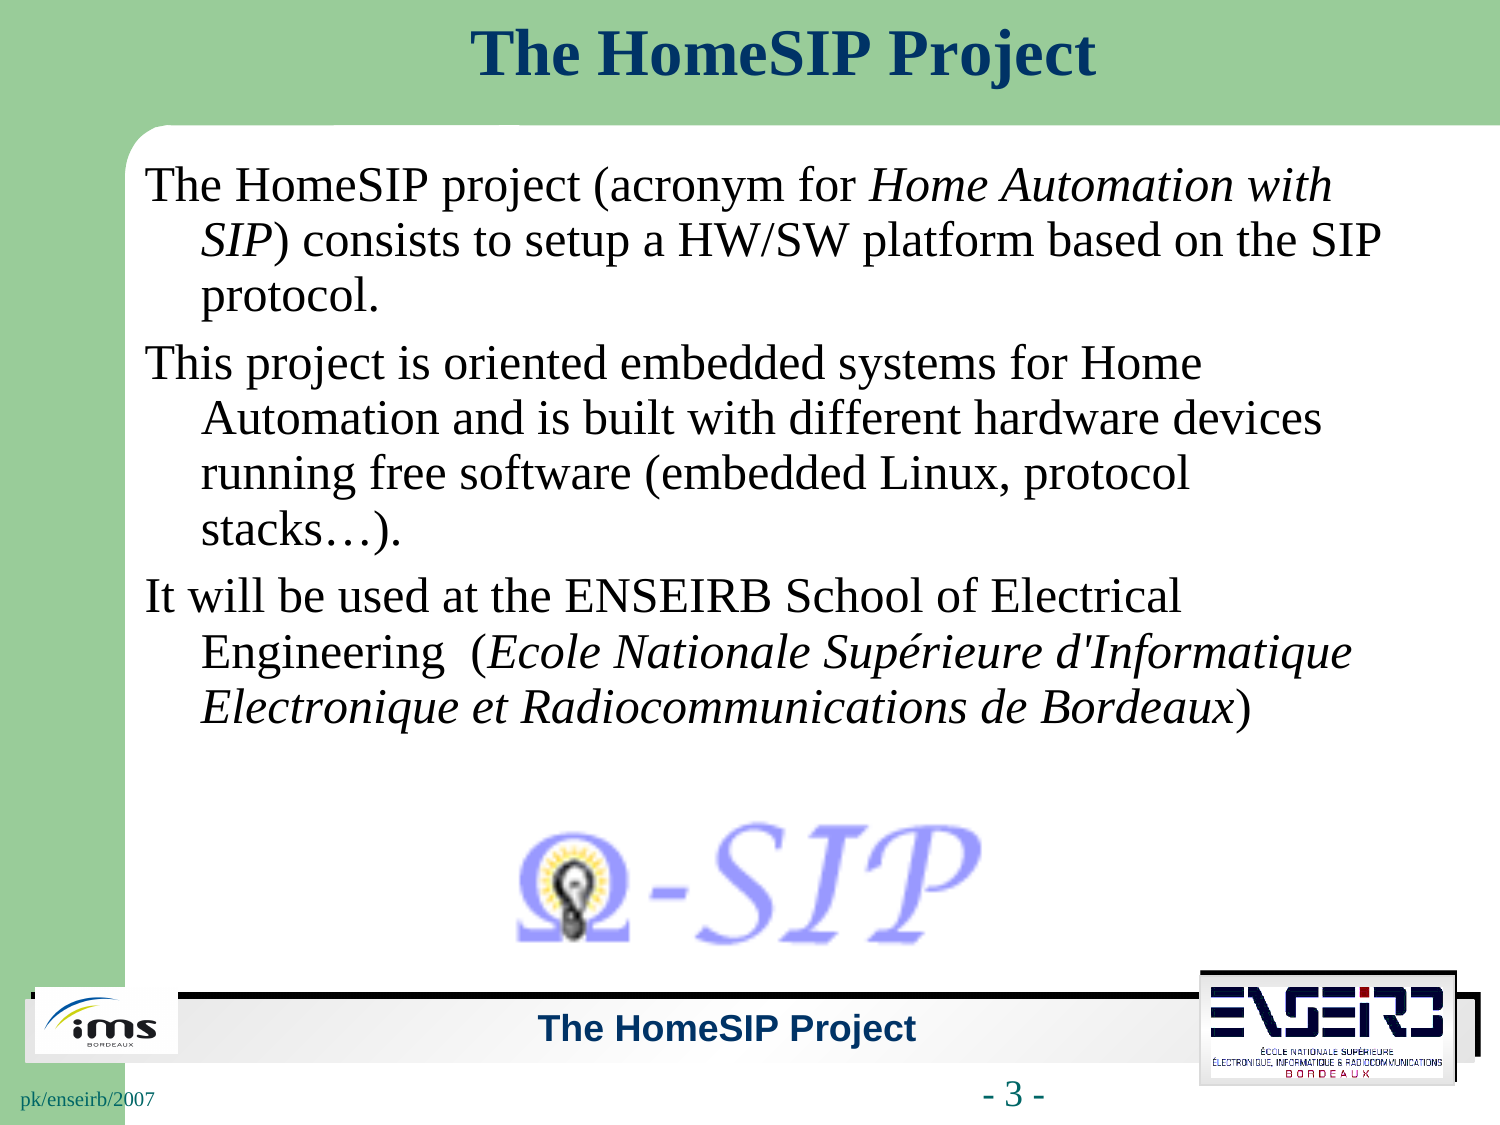

The HomeSIP Project
The HomeSIP project (acronym for Home Automation with SIP) consists to setup a HW/SW platform based on the SIP protocol.
This project is oriented embedded systems for Home Automation and is built with different hardware devices running free software (embedded Linux, protocol stacks…).
It will be used at the ENSEIRB School of Electrical Engineering (Ecole Nationale Supérieure d'Informatique Electronique et Radiocommunications de Bordeaux)